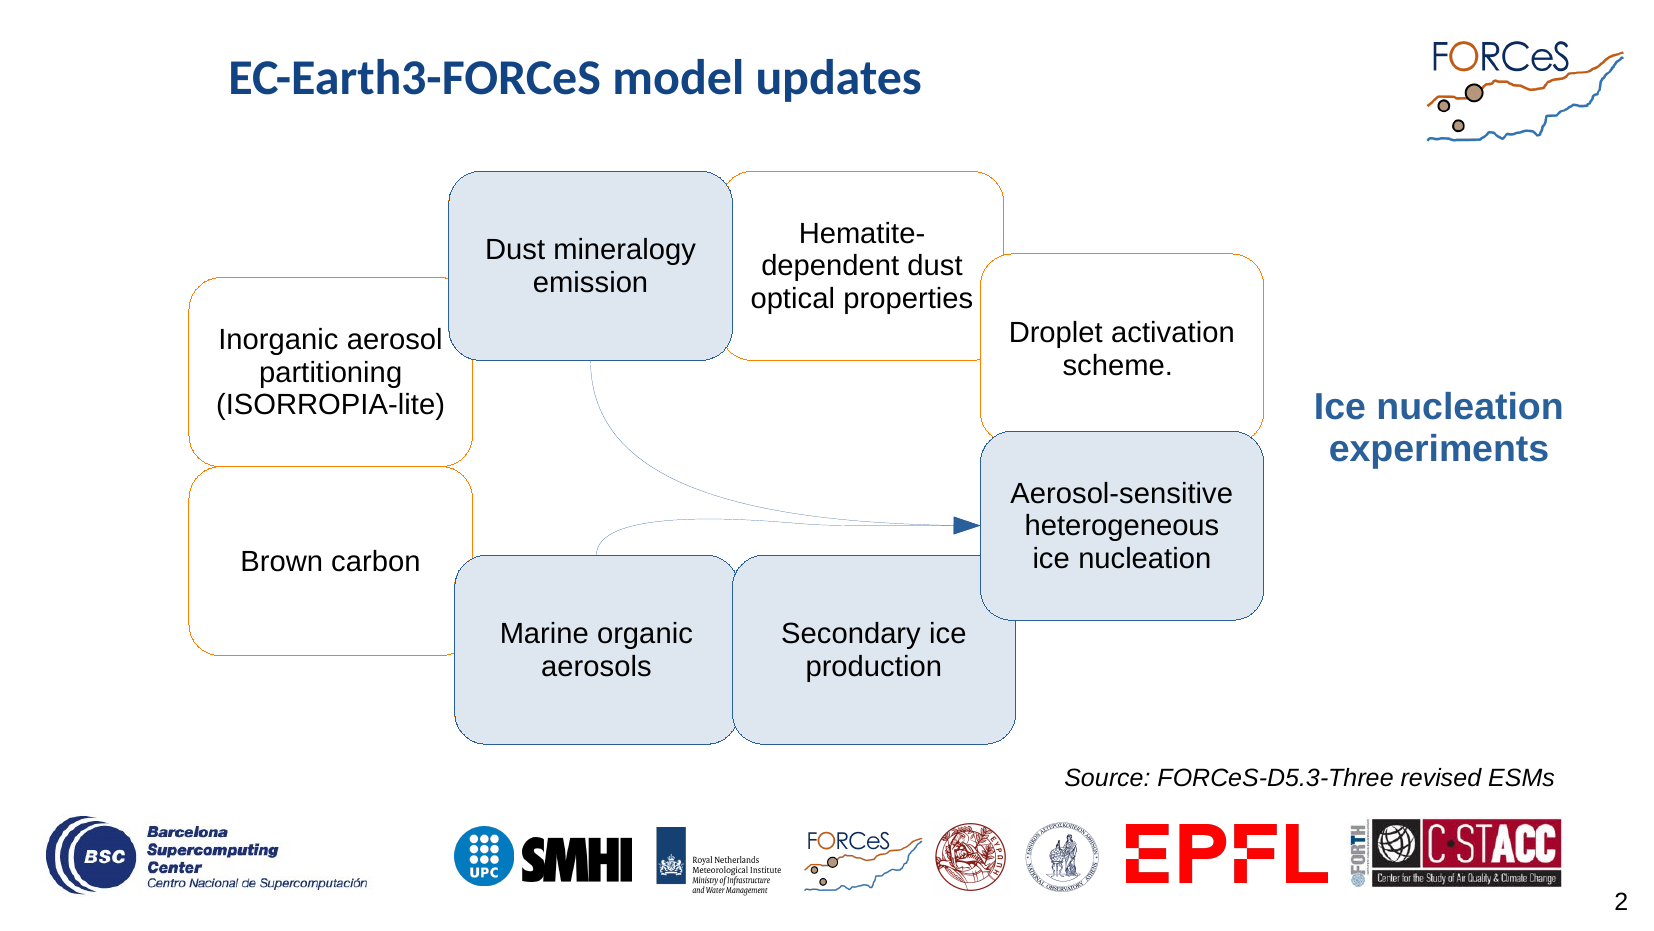

EC-Earth3-FORCeS model updates
Dust emission mineralogy
Dust mineralogy emission
Hematite-dependent dust optical properties
Droplet activation scheme.
Inorganic aerosol partitioning (ISORROPIA-lite)
Ice nucleation
experiments
Aerosol-sensitive heterogeneous ice nucleation
Aerosol-sensitive heterogeneous ice nucleation
Brown carbon
Marine organic aerosols
Secondary ice production
Marine organic aerosols
Secondary ice production
Source: FORCeS-D5.3-Three revised ESMs
Source: Devilliers
2